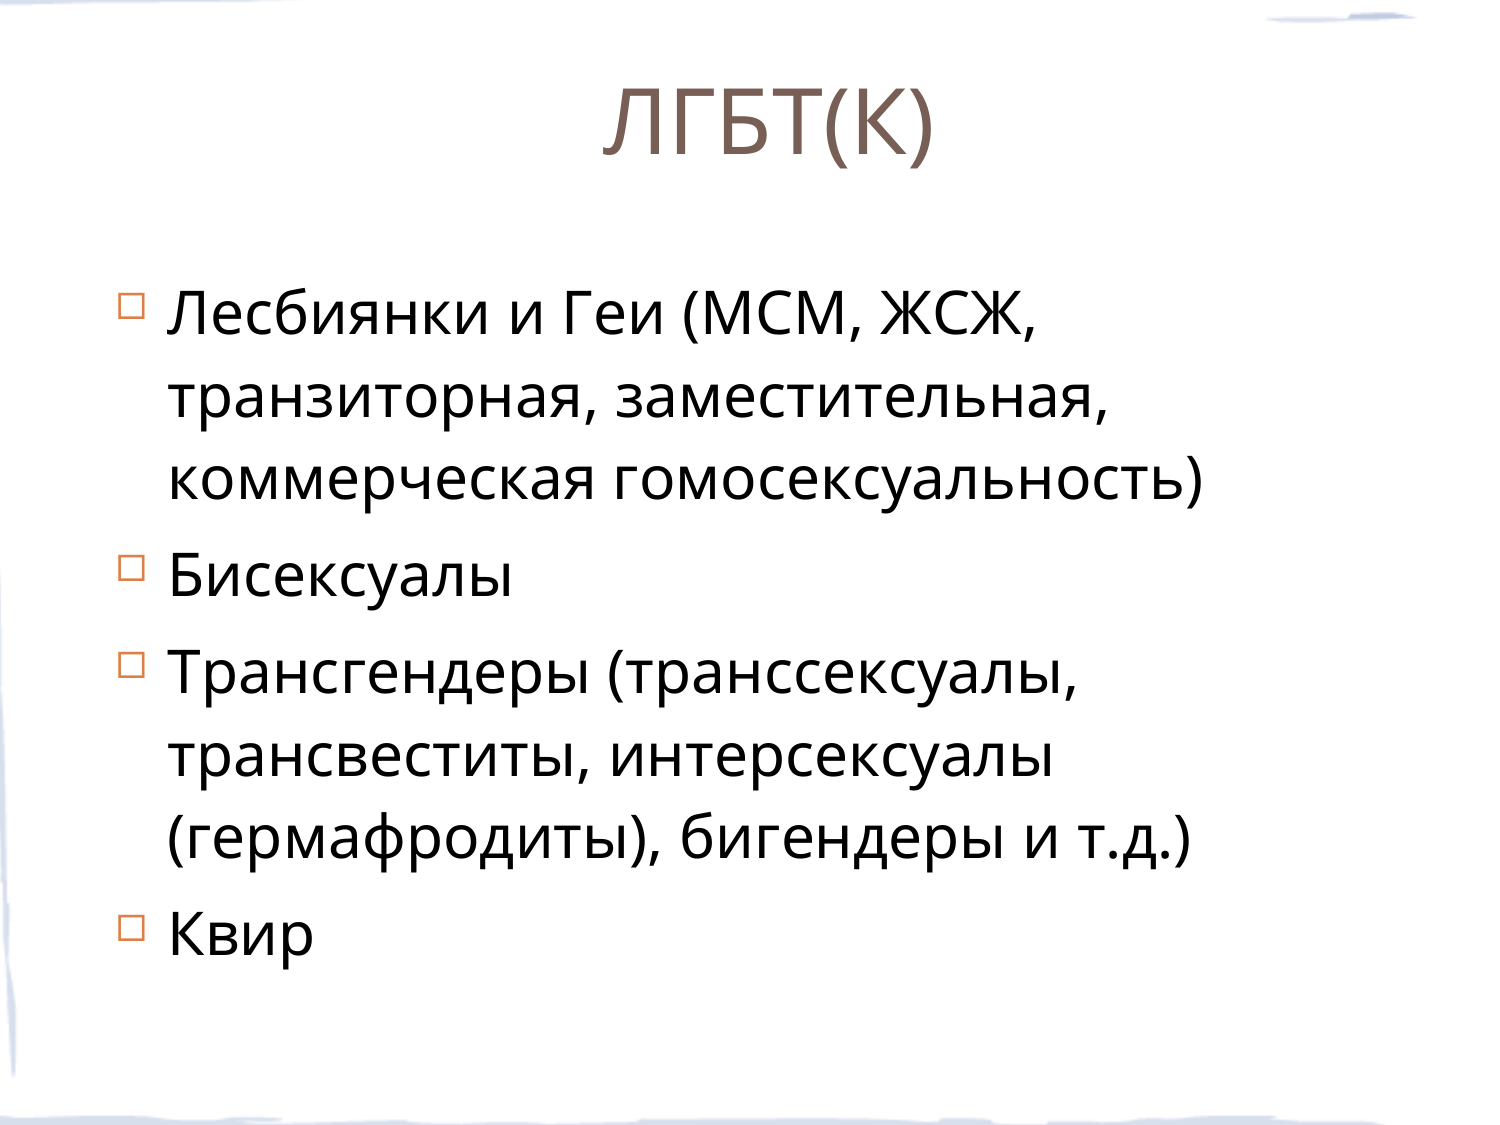

# ЛГБТ(К)
Лесбиянки и Геи (МСМ, ЖСЖ, транзиторная, заместительная, коммерческая гомосексуальность)
Бисексуалы
Трансгендеры (транссексуалы, трансвеститы, интерсексуалы (гермафродиты), бигендеры и т.д.)
Квир